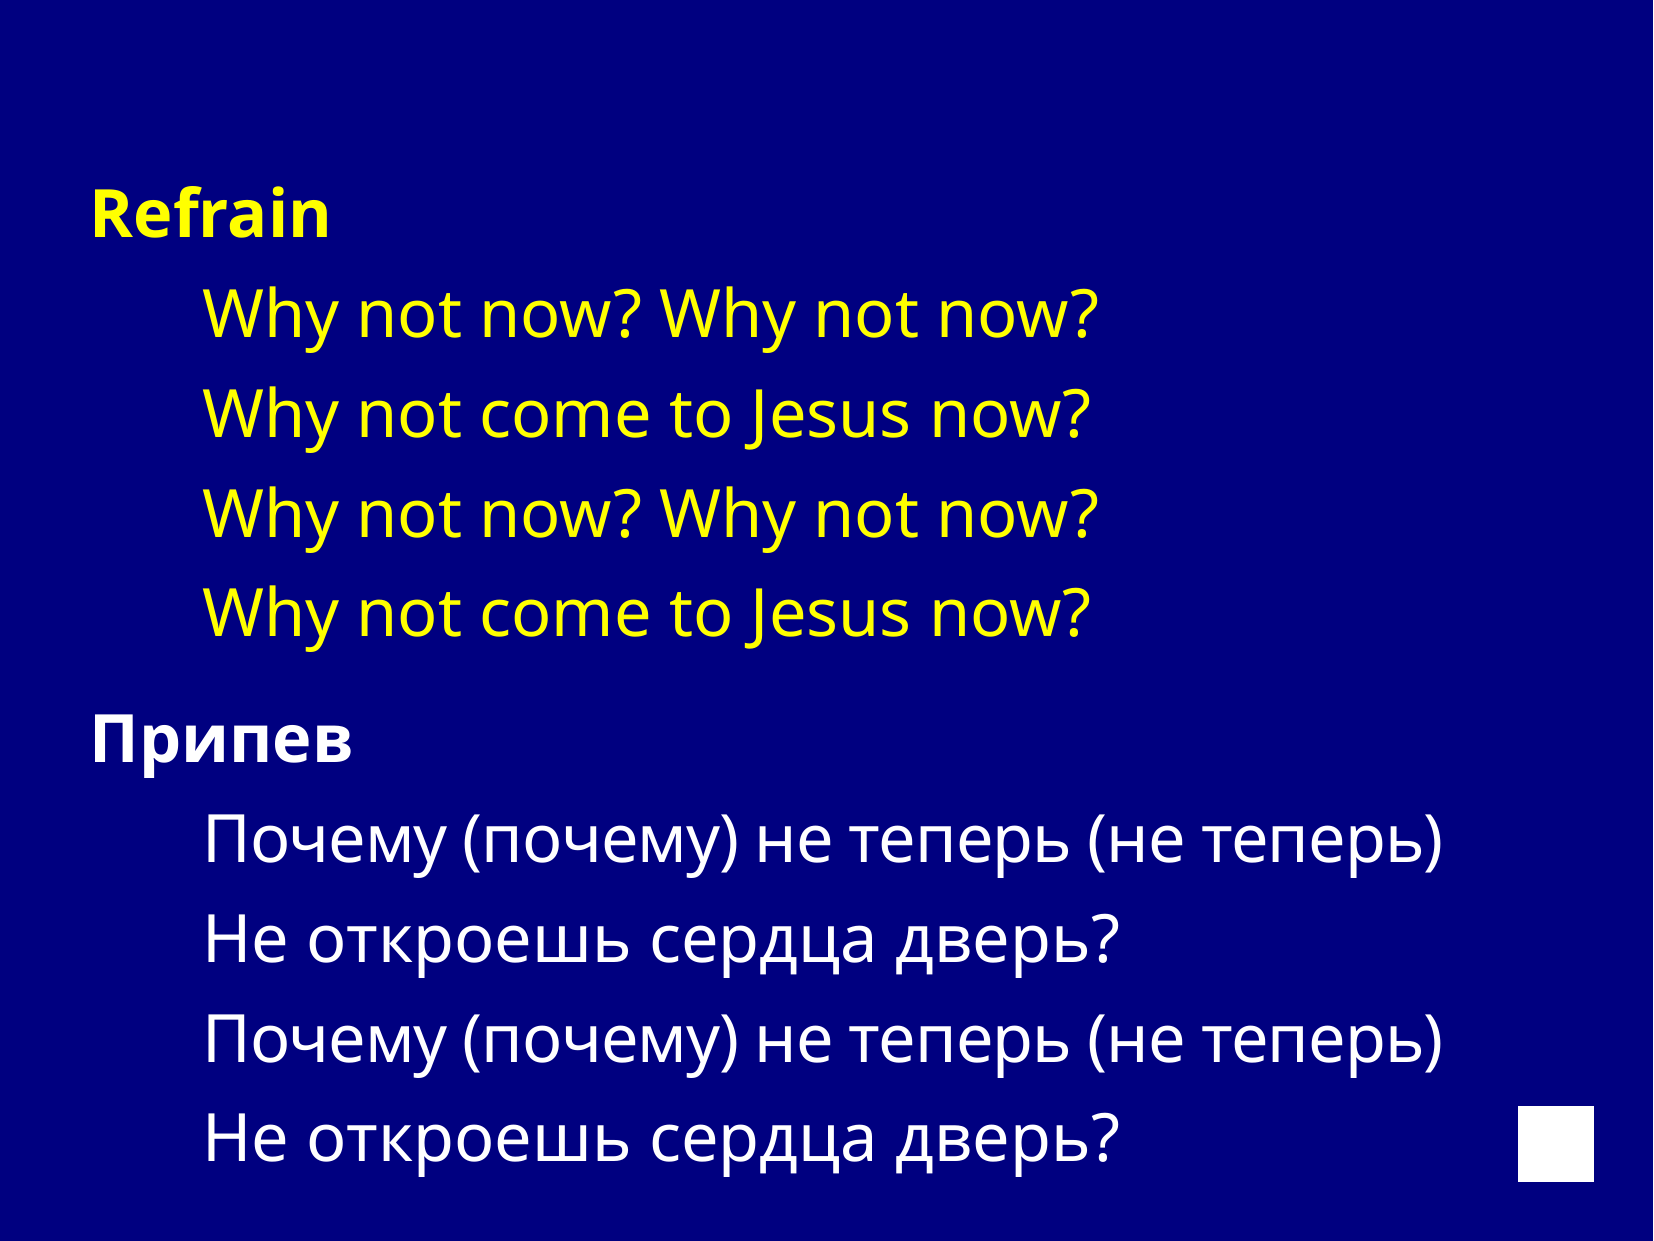

Refrain
	Why not now? Why not now?
	Why not come to Jesus now?
	Why not now? Why not now?
	Why not come to Jesus now?
Припев
	Почему (почему) не теперь (не теперь)
	Не откроешь сердца дверь?
	Почему (почему) не теперь (не теперь)
	Не откроешь сердца дверь?